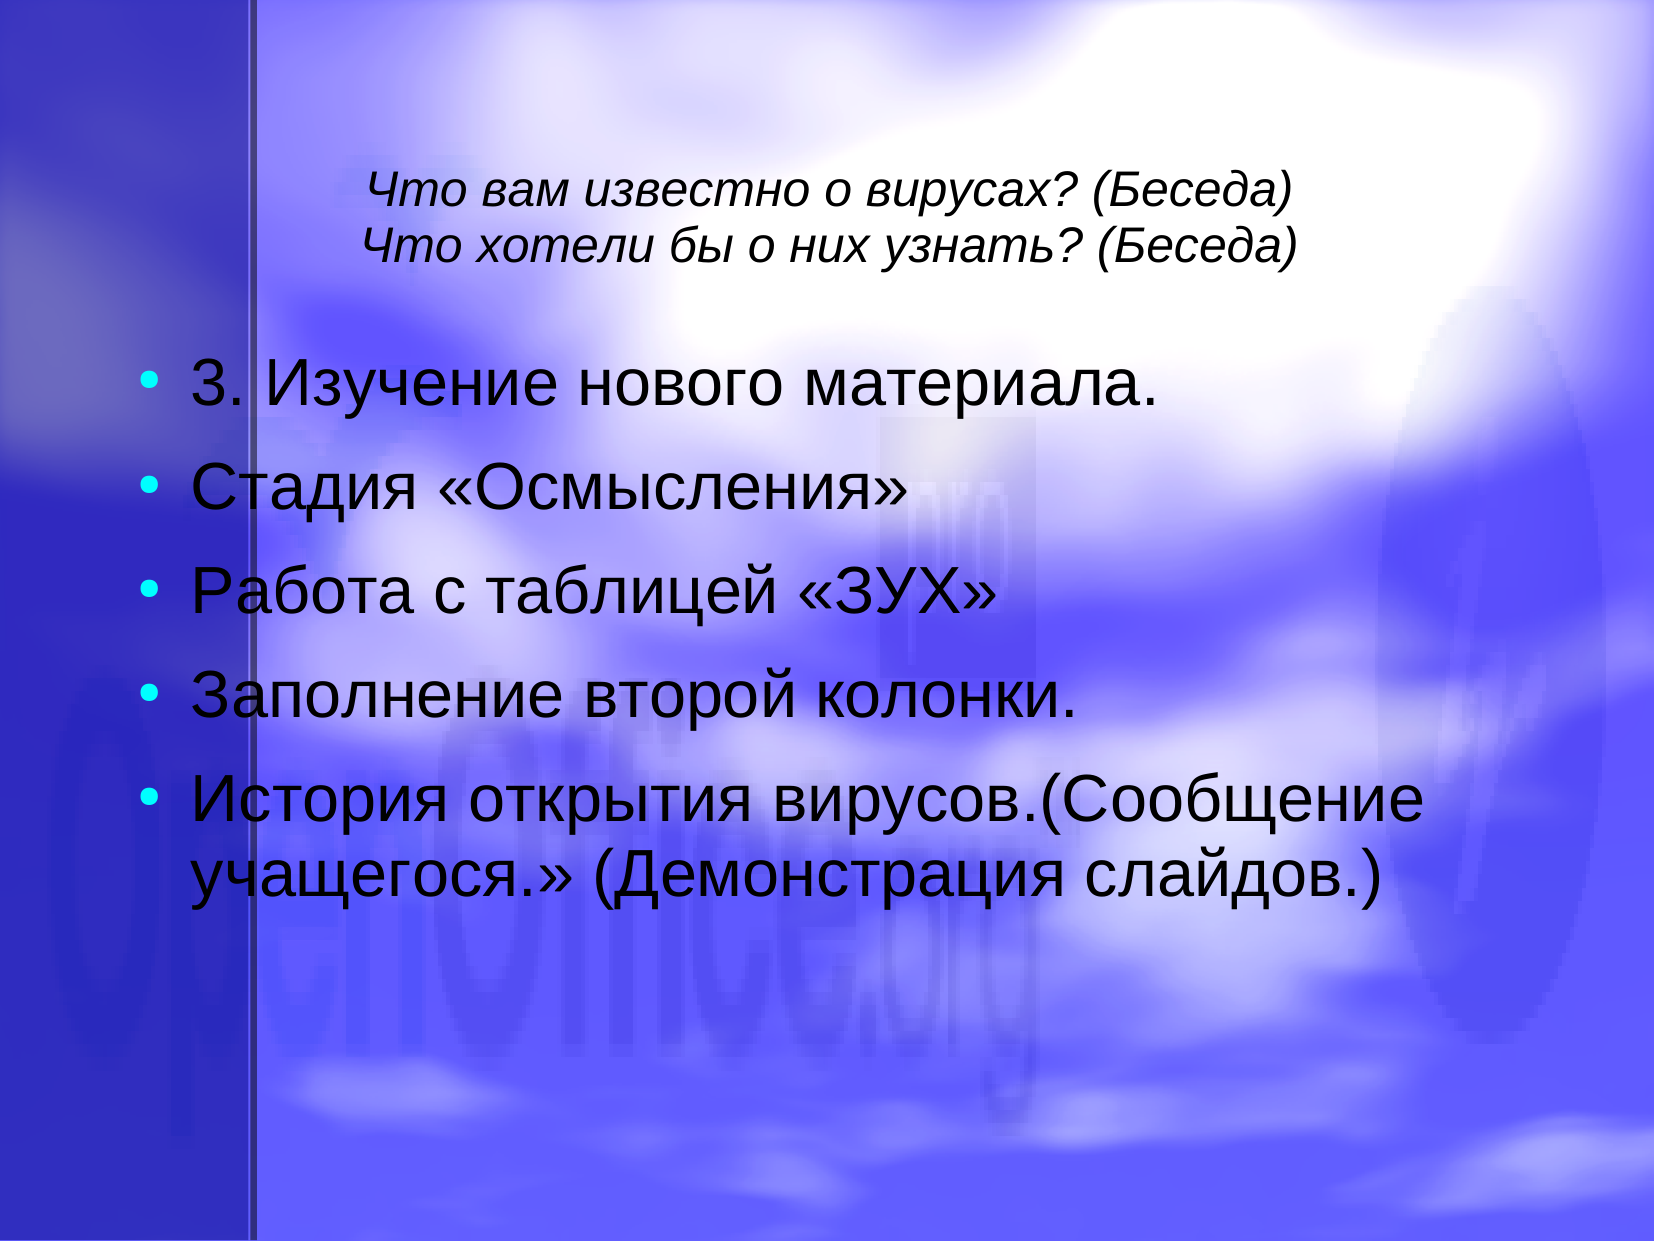

# Что вам известно о вирусах? (Беседа) Что хотели бы о них узнать? (Беседа)
3. Изучение нового материала.
Стадия «Осмысления»
Работа с таблицей «ЗУХ»
Заполнение второй колонки.
История открытия вирусов.(Сообщение учащегося.» (Демонстрация слайдов.)